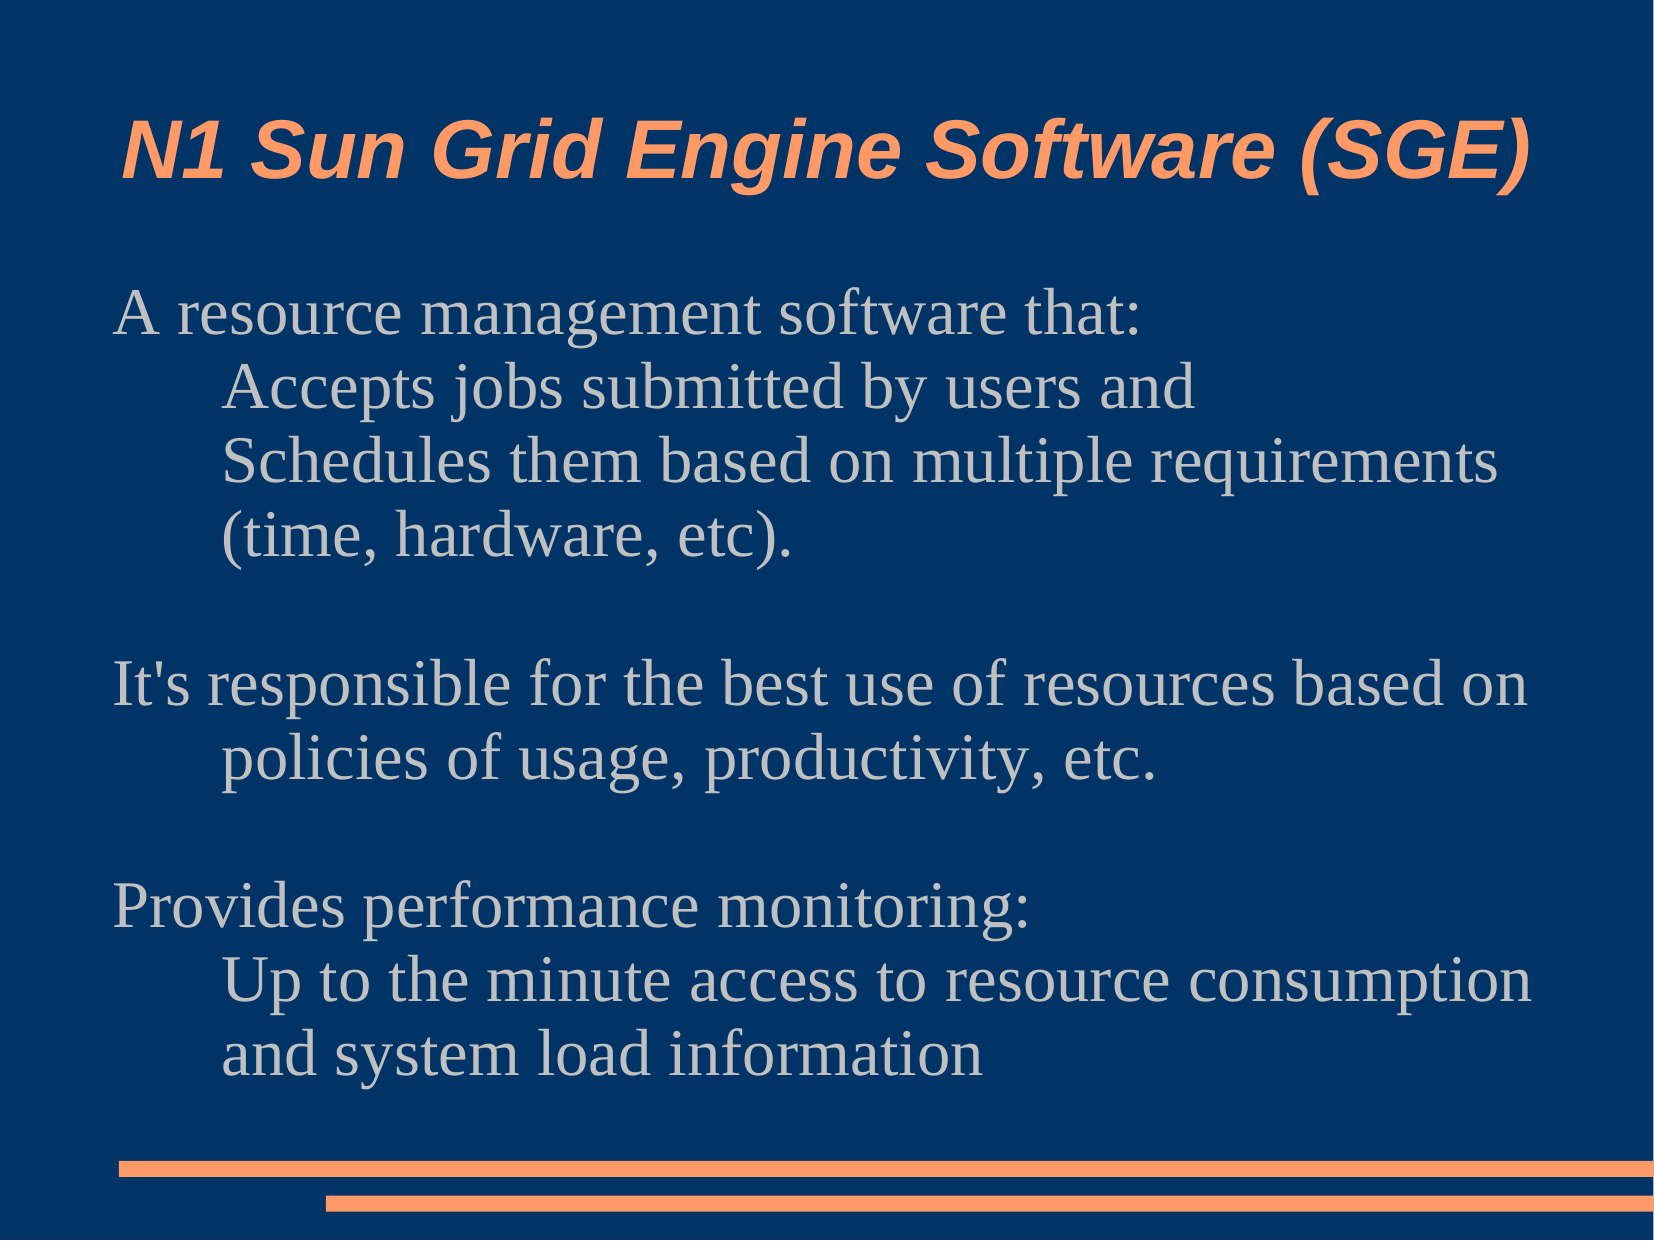

# N1 Sun Grid Engine Software (SGE)
A resource management software that:
	Accepts jobs submitted by users and
	Schedules them based on multiple requirements 		(time, hardware, etc).
It's responsible for the best use of resources based on
	policies of usage, productivity, etc.
Provides performance monitoring:
	Up to the minute access to resource consumption 	and system load information